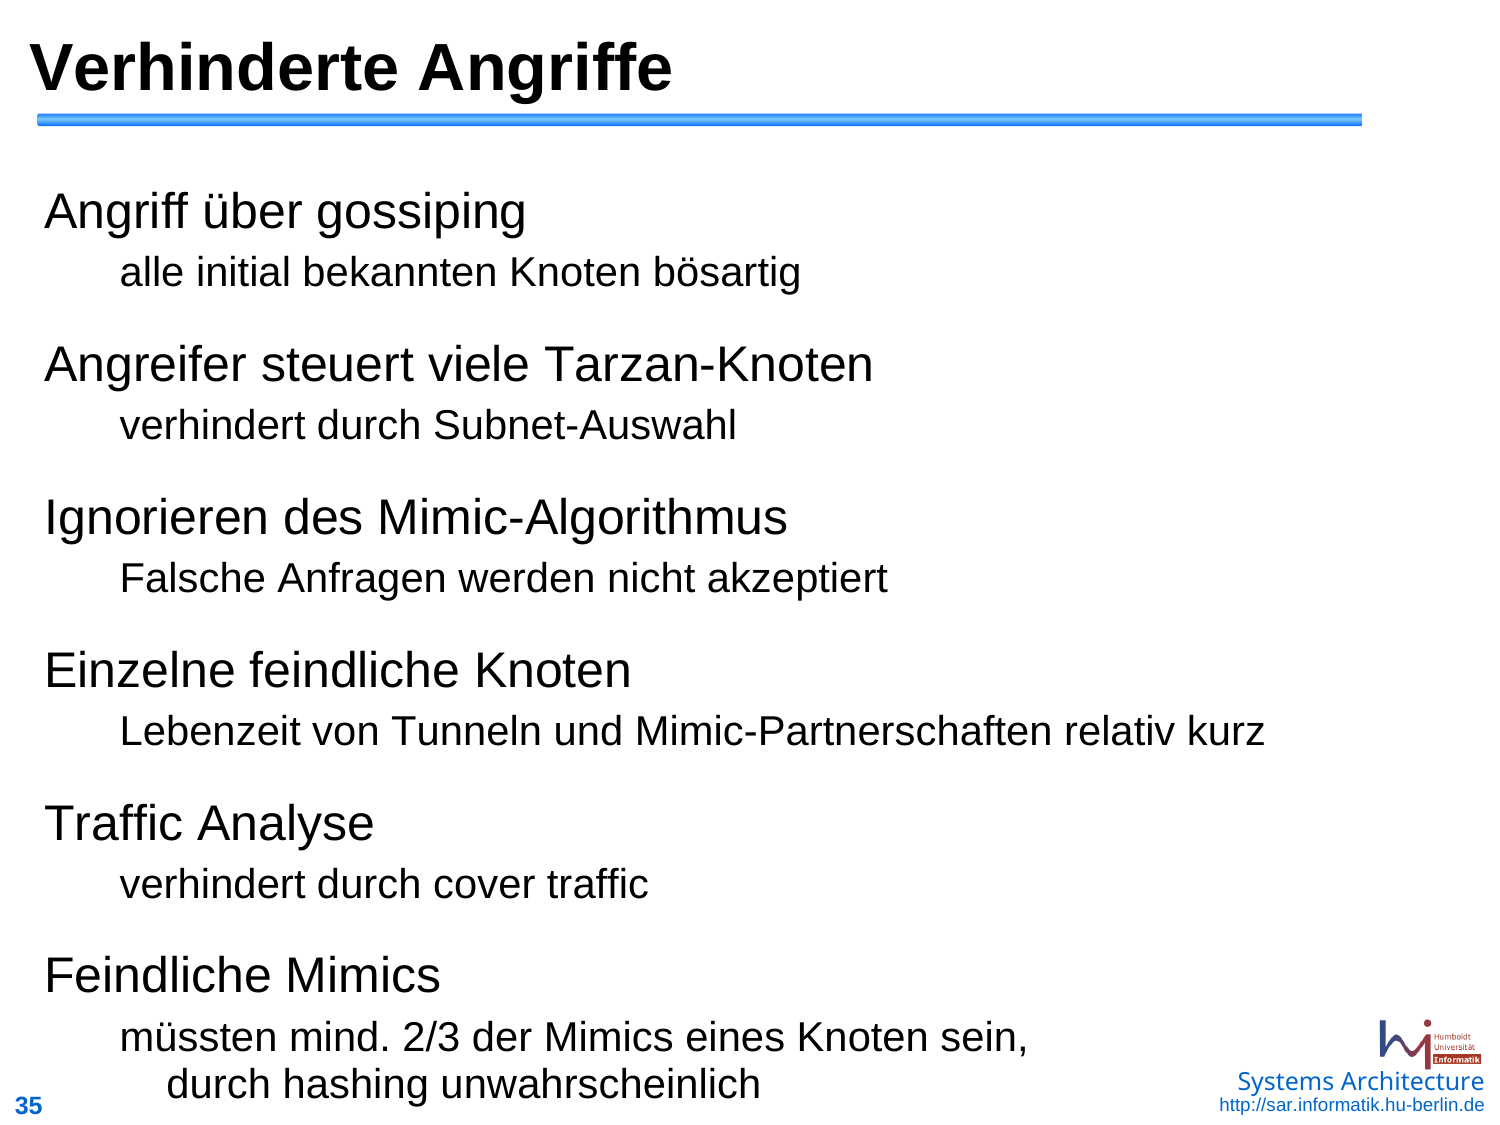

# Verhinderte Angriffe
Angriff über gossiping
alle initial bekannten Knoten bösartig
Angreifer steuert viele Tarzan-Knoten
verhindert durch Subnet-Auswahl
Ignorieren des Mimic-Algorithmus
Falsche Anfragen werden nicht akzeptiert
Einzelne feindliche Knoten
Lebenzeit von Tunneln und Mimic-Partnerschaften relativ kurz
Traffic Analyse
verhindert durch cover traffic
Feindliche Mimics
müssten mind. 2/3 der Mimics eines Knoten sein,			durch hashing unwahrscheinlich